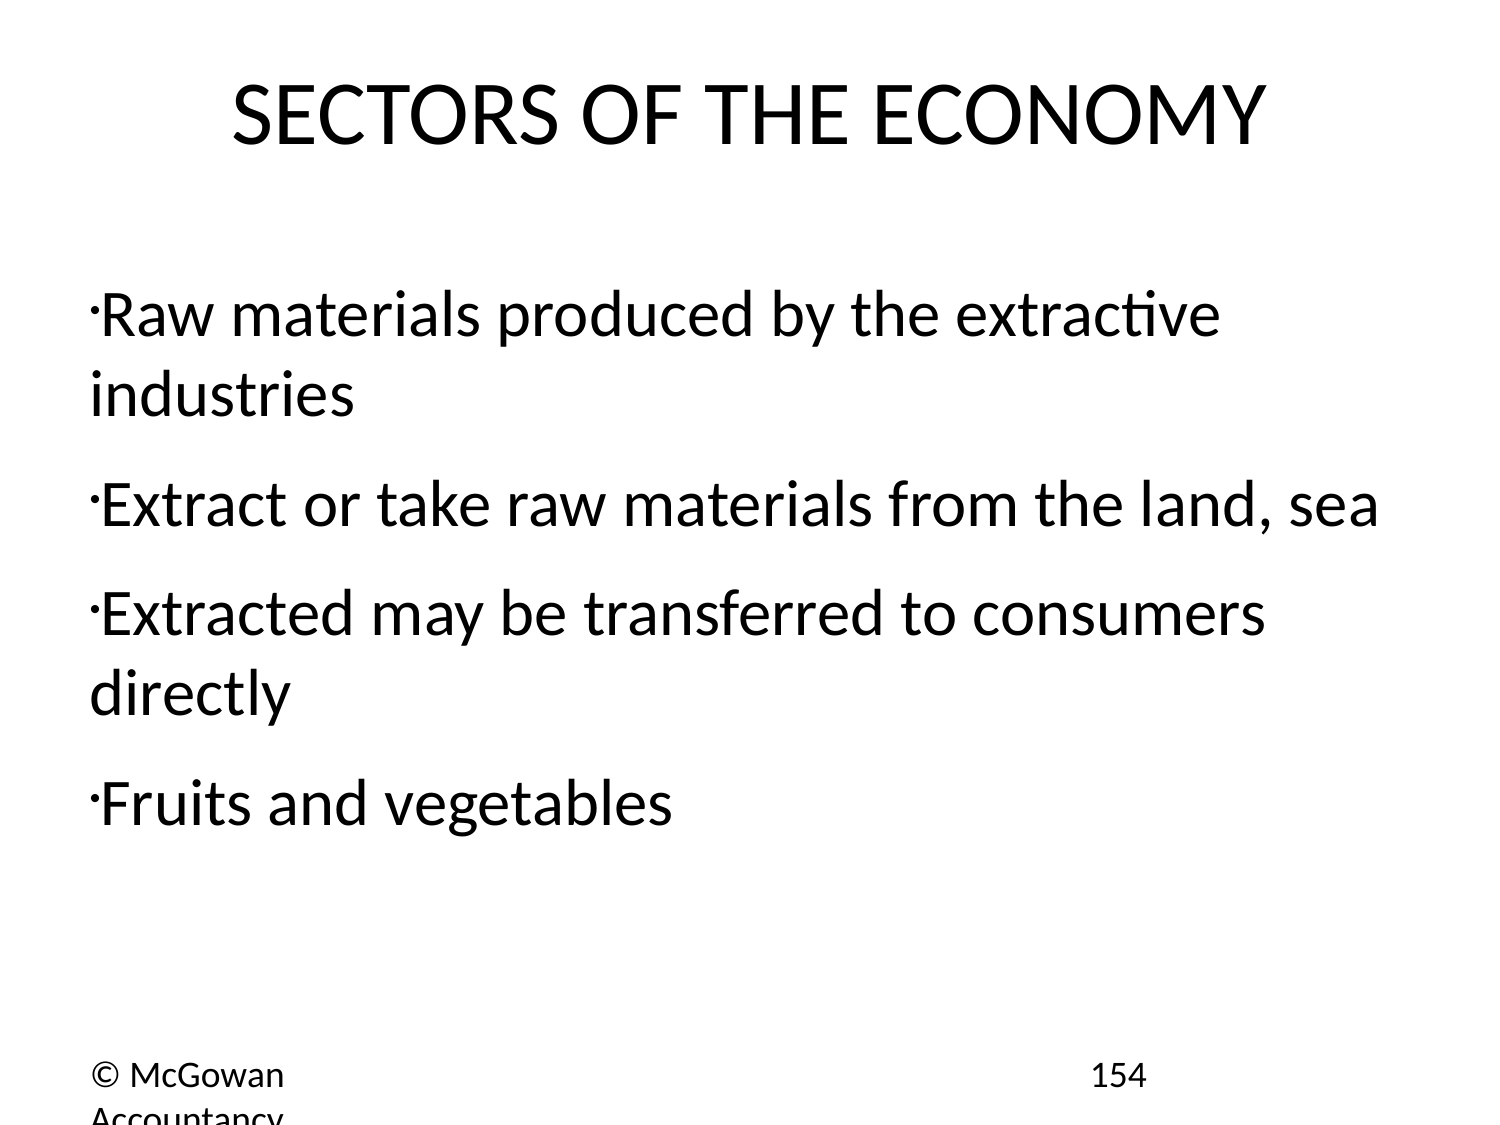

# SECTORS OF THE ECONOMY
Raw materials produced by the extractive industries
Extract or take raw materials from the land, sea
Extracted may be transferred to consumers directly
Fruits and vegetables
© McGowan Accountancy Services
154